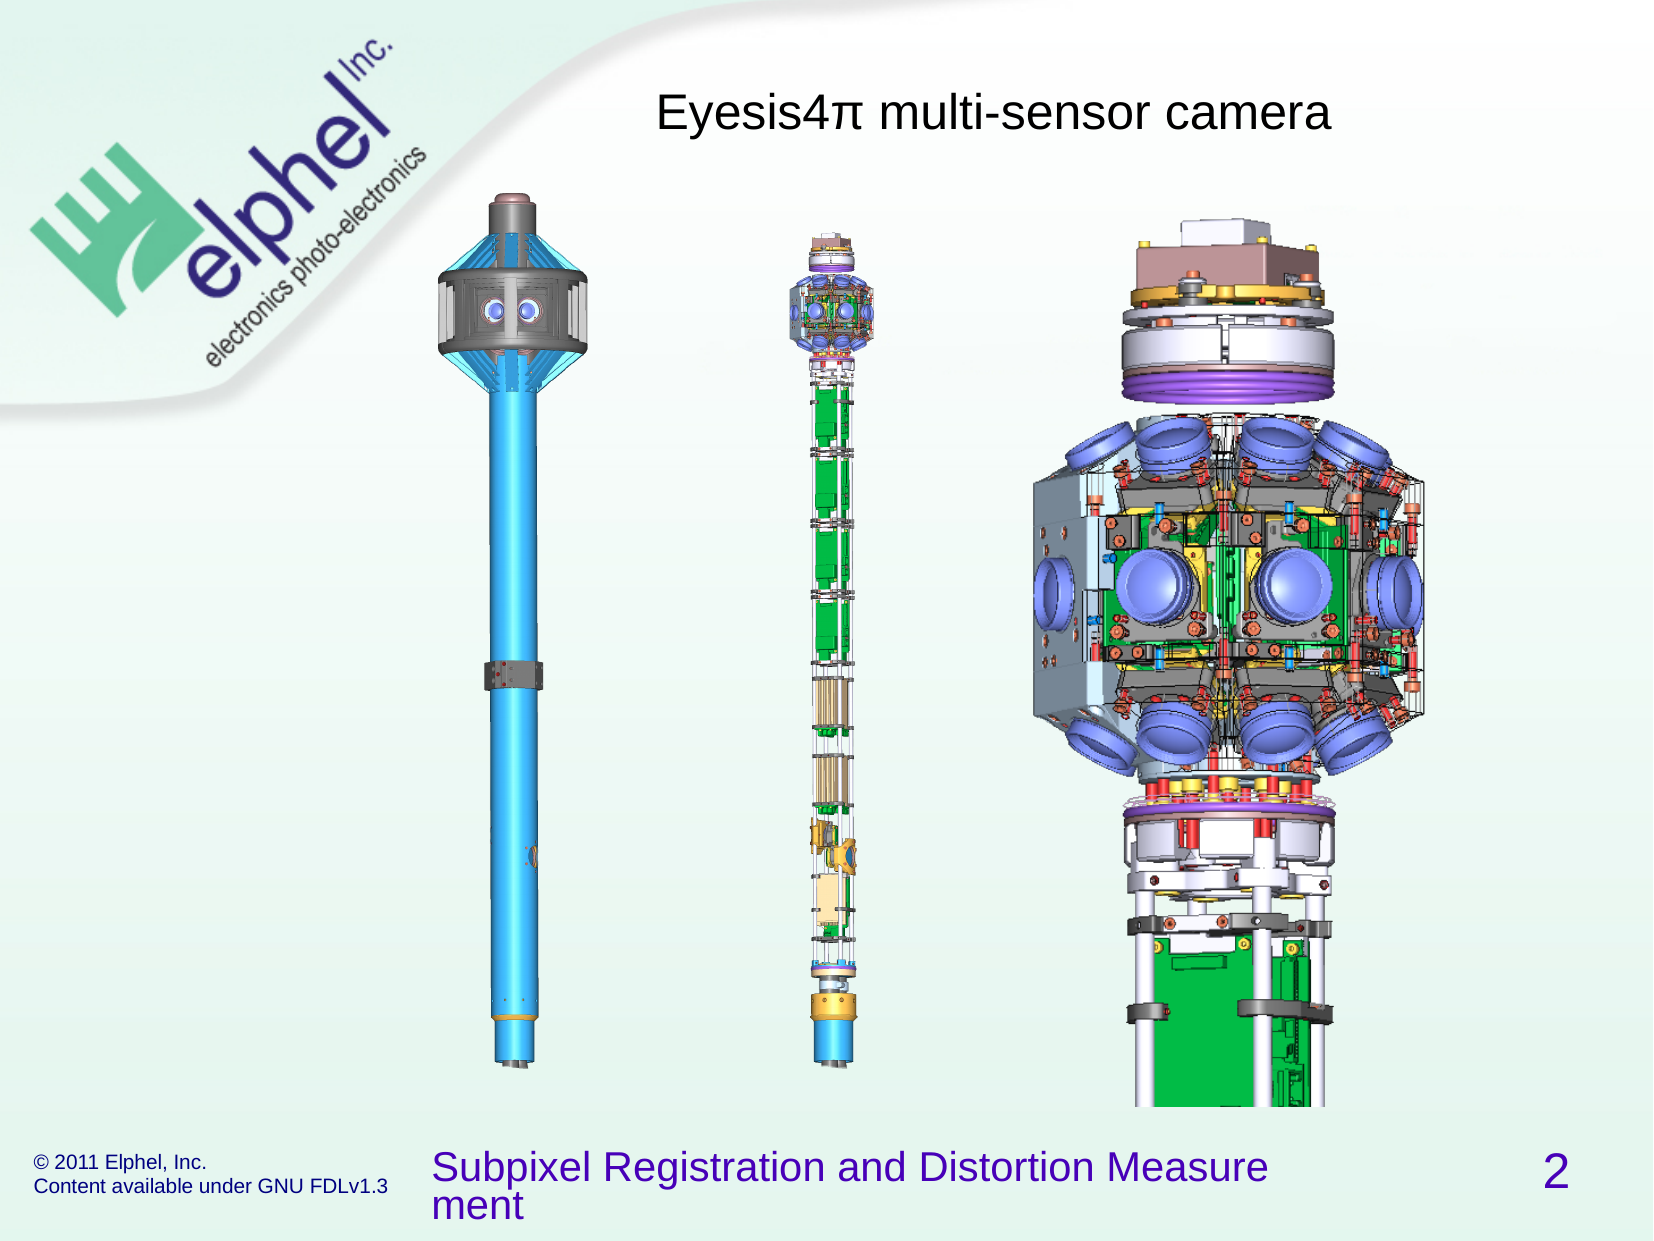

# Eyesis4π multi-sensor camera
Subpixel Registration and Distortion Measurement
2